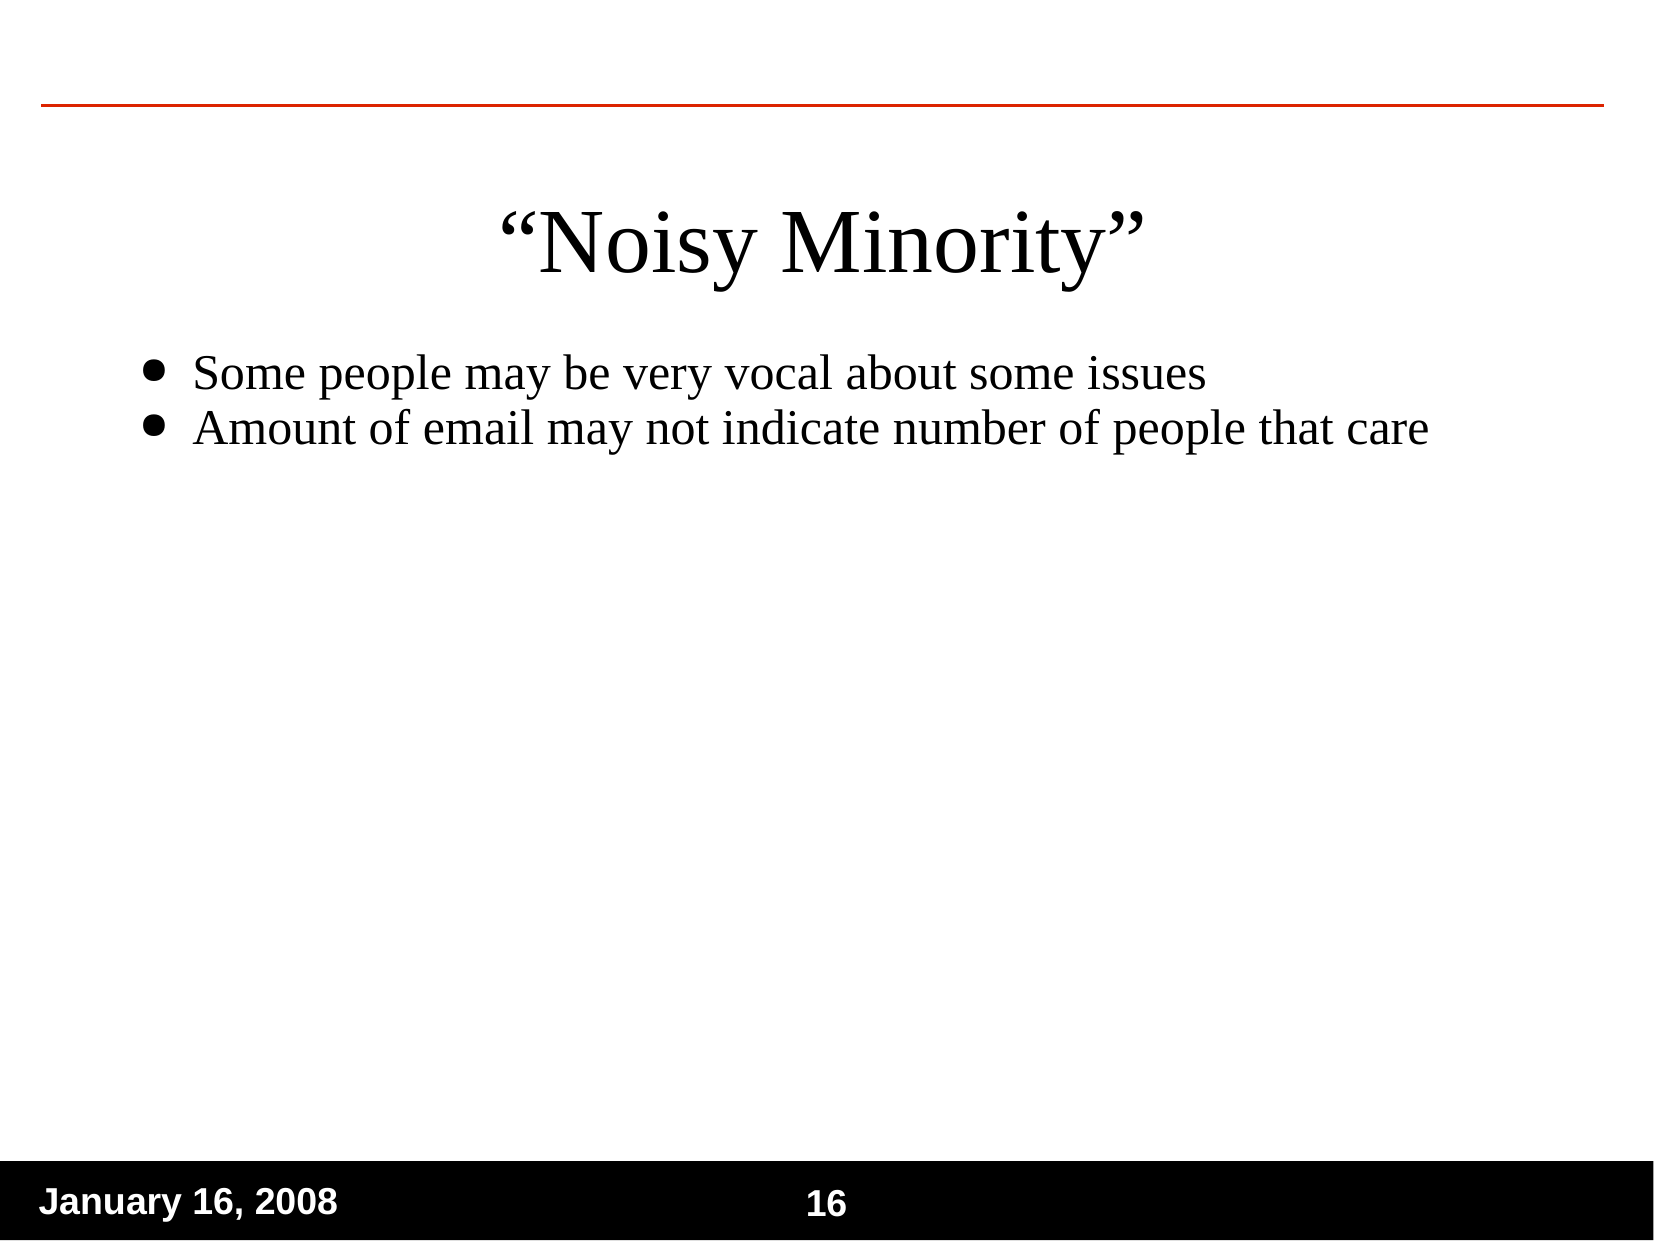

# “Noisy Minority”
Some people may be very vocal about some issues
Amount of email may not indicate number of people that care